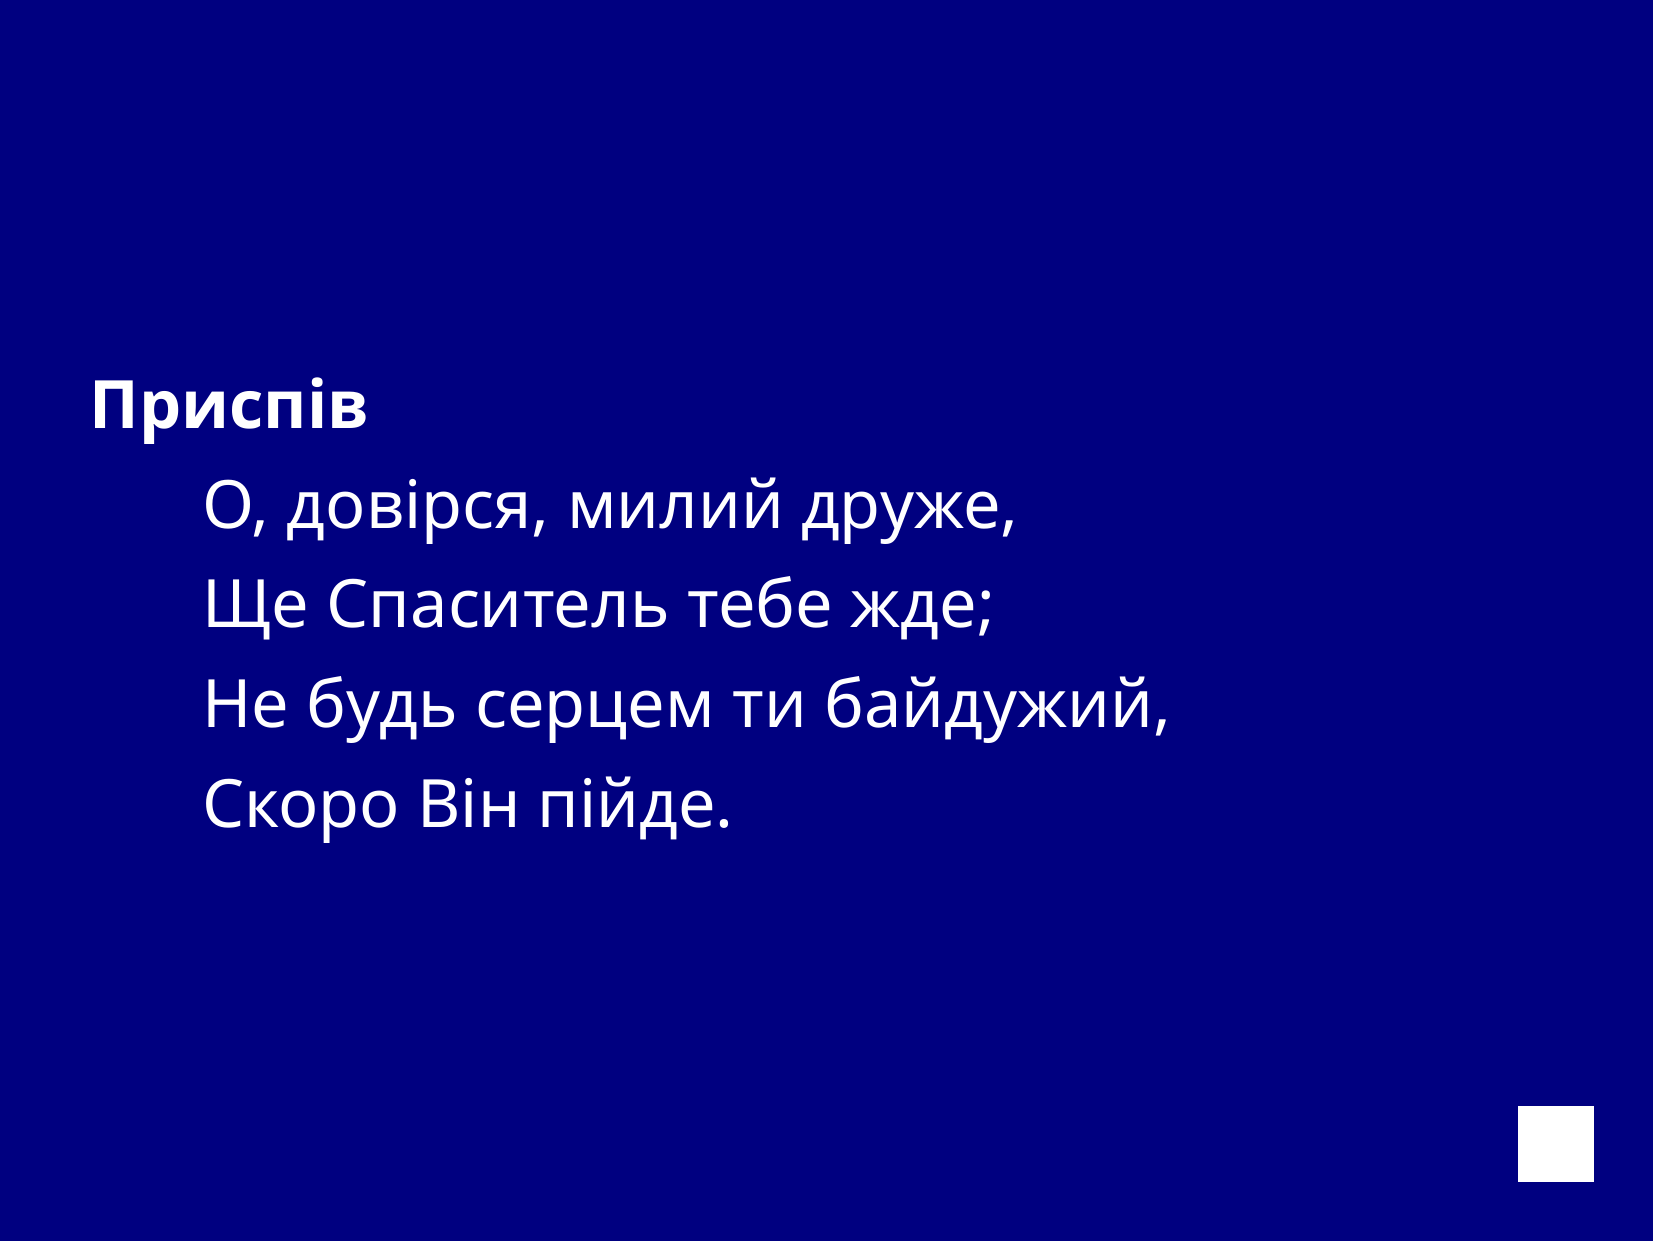

Приспів
	О, довірся, милий друже,
	Ще Спаситель тебе жде;
	Не будь серцем ти байдужий,
	Скоро Він пійде.